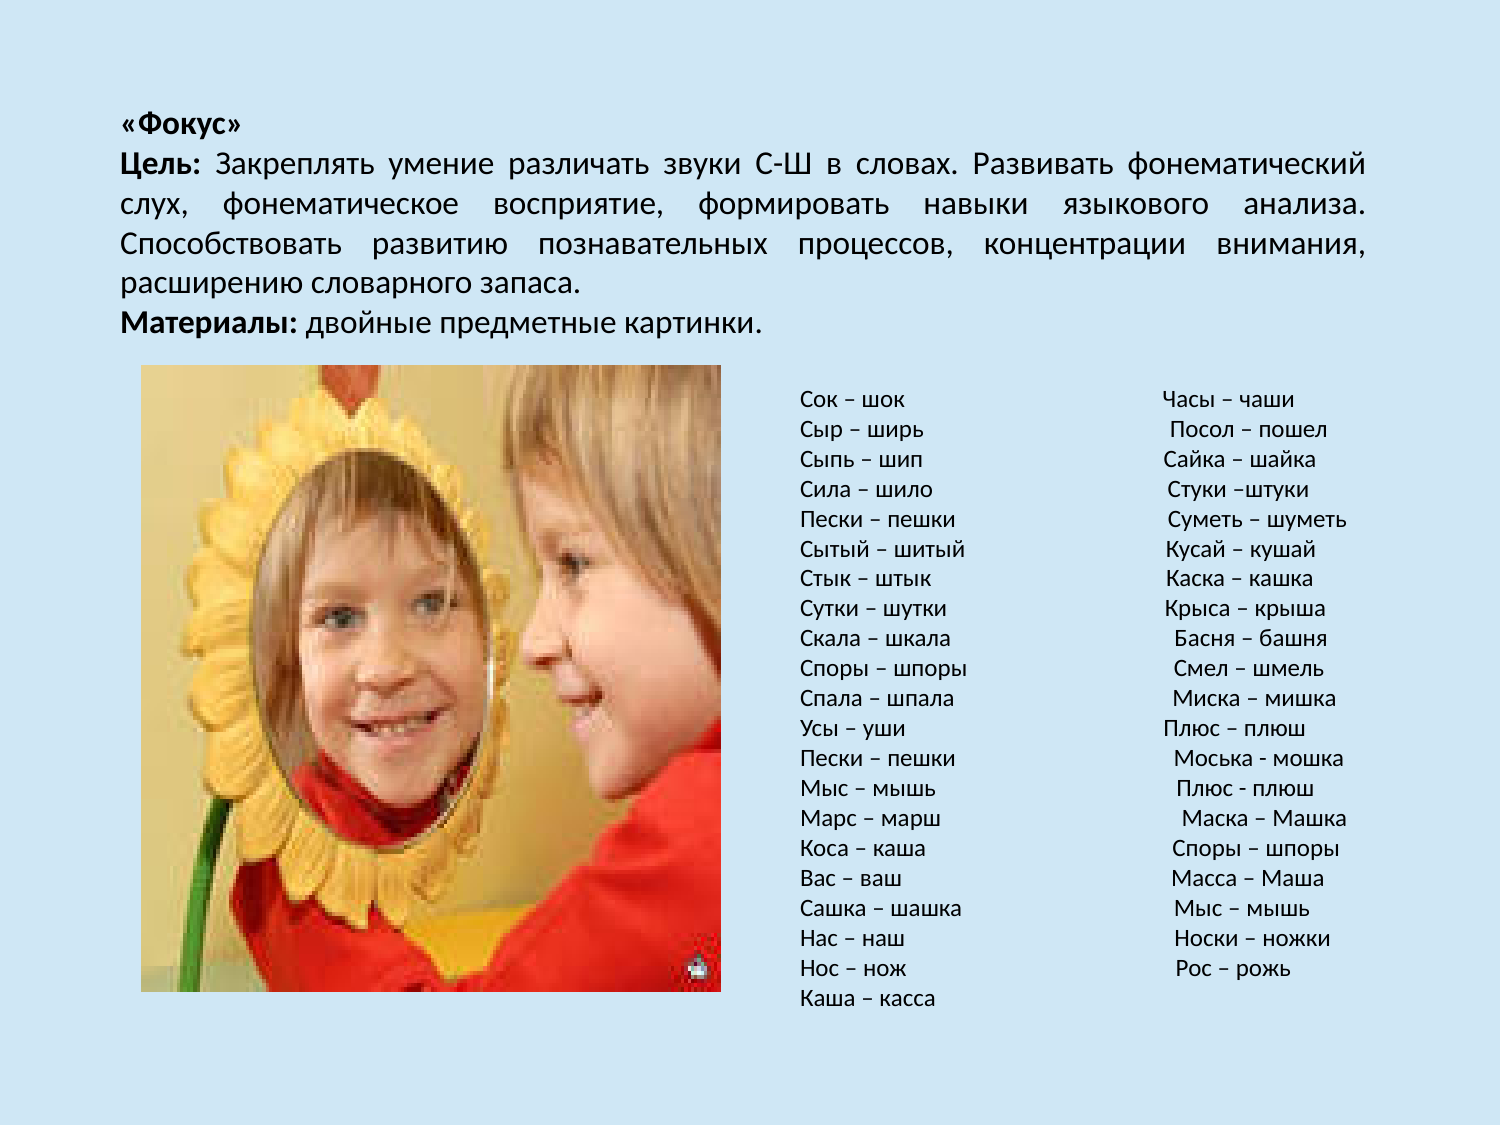

«Фокус»
Цель: Закреплять умение различать звуки С-Ш в словах. Развивать фонематический слух, фонематическое восприятие, формировать навыки языкового анализа. Способствовать развитию познавательных процессов, концентрации внимания, расширению словарного запаса.
Материалы: двойные предметные картинки.
Сок – шок Часы – чаши
Сыр – ширь Посол – пошел
Сыпь – шип Сайка – шайка
Сила – шило Стуки –штуки
Пески – пешки Суметь – шуметь
Сытый – шитый Кусай – кушай
Стык – штык Каска – кашка
Сутки – шутки Крыса – крыша
Скала – шкала Басня – башня
Споры – шпоры Смел – шмель
Спала – шпала Миска – мишка
Усы – уши Плюс – плюш
Пески – пешки Моська - мошка
Мыс – мышь Плюс - плюш
Марс – марш Маска – Машка
Коса – каша Споры – шпоры
Вас – ваш Масса – Маша
Сашка – шашка Мыс – мышь
Нас – наш Носки – ножки
Нос – нож Рос – рожь
Каша – касса